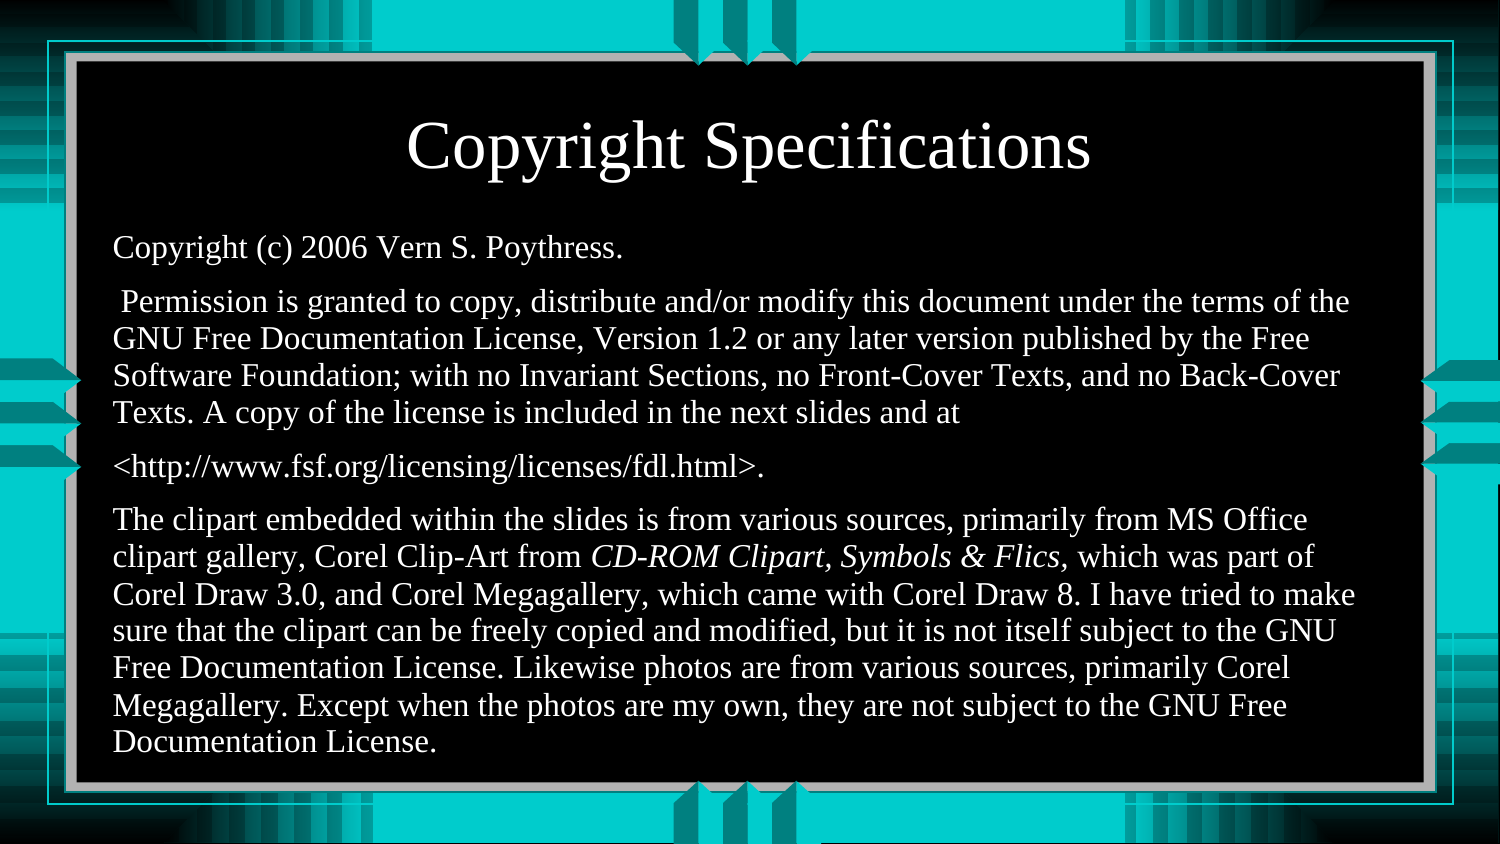

# Copyright Specifications
Copyright (c) 2006 Vern S. Poythress.
 Permission is granted to copy, distribute and/or modify this document under the terms of the GNU Free Documentation License, Version 1.2 or any later version published by the Free Software Foundation; with no Invariant Sections, no Front-Cover Texts, and no Back-Cover Texts. A copy of the license is included in the next slides and at
<http://www.fsf.org/licensing/licenses/fdl.html>.
The clipart embedded within the slides is from various sources, primarily from MS Office clipart gallery, Corel Clip-Art from CD-ROM Clipart, Symbols & Flics, which was part of Corel Draw 3.0, and Corel Megagallery, which came with Corel Draw 8. I have tried to make sure that the clipart can be freely copied and modified, but it is not itself subject to the GNU Free Documentation License. Likewise photos are from various sources, primarily Corel Megagallery. Except when the photos are my own, they are not subject to the GNU Free Documentation License.